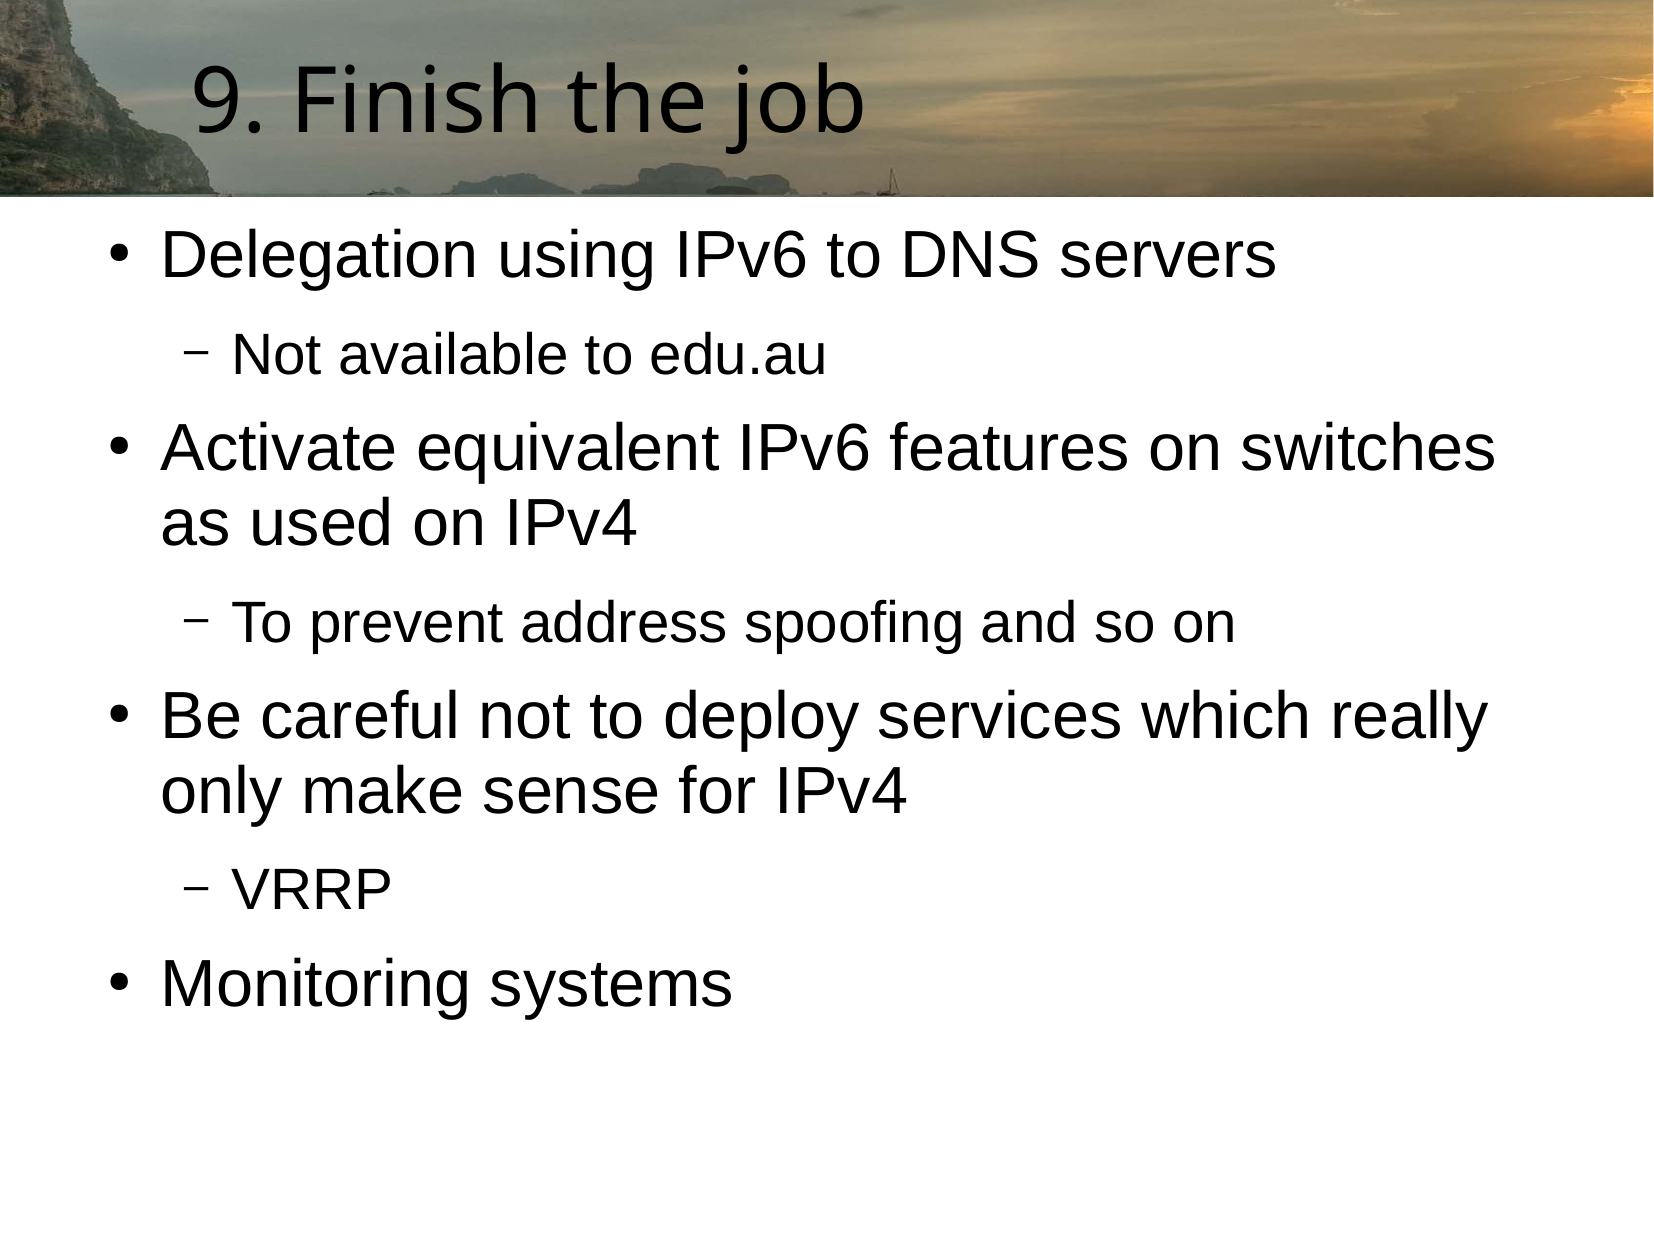

# 9. Finish the job
Delegation using IPv6 to DNS servers
Not available to edu.au
Activate equivalent IPv6 features on switches as used on IPv4
To prevent address spoofing and so on
Be careful not to deploy services which really only make sense for IPv4
VRRP
Monitoring systems